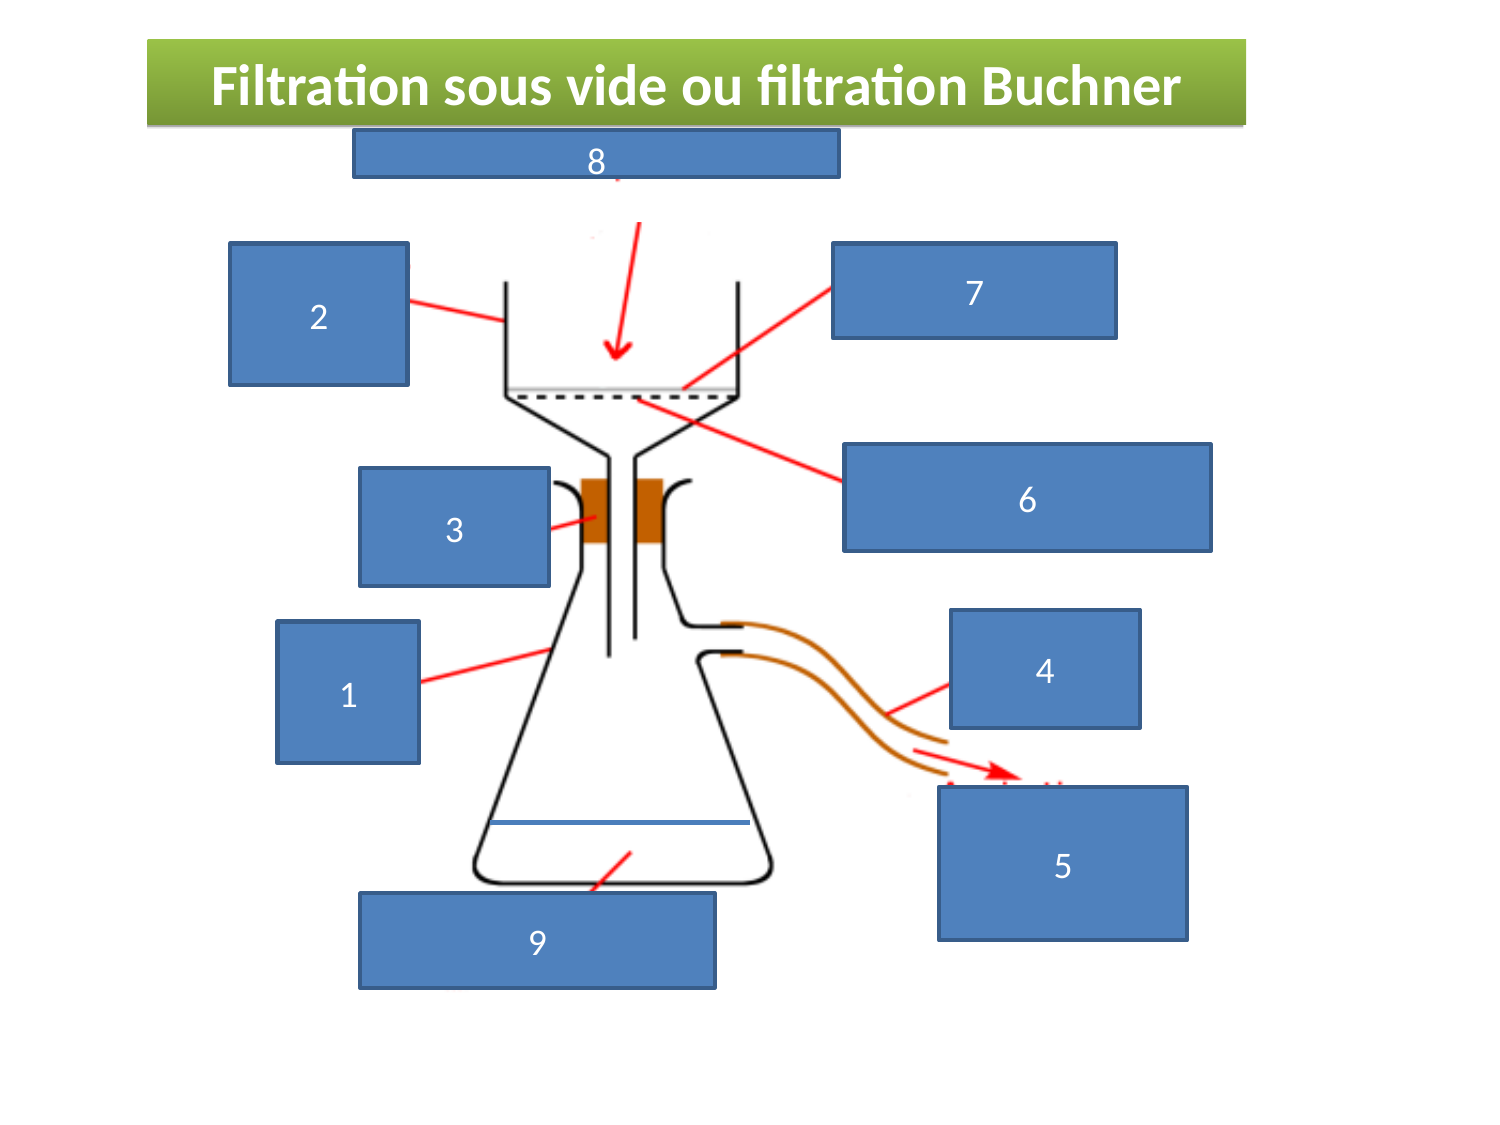

Filtration sous vide ou filtration Buchner
8
2
7
6
3
4
1
5
9